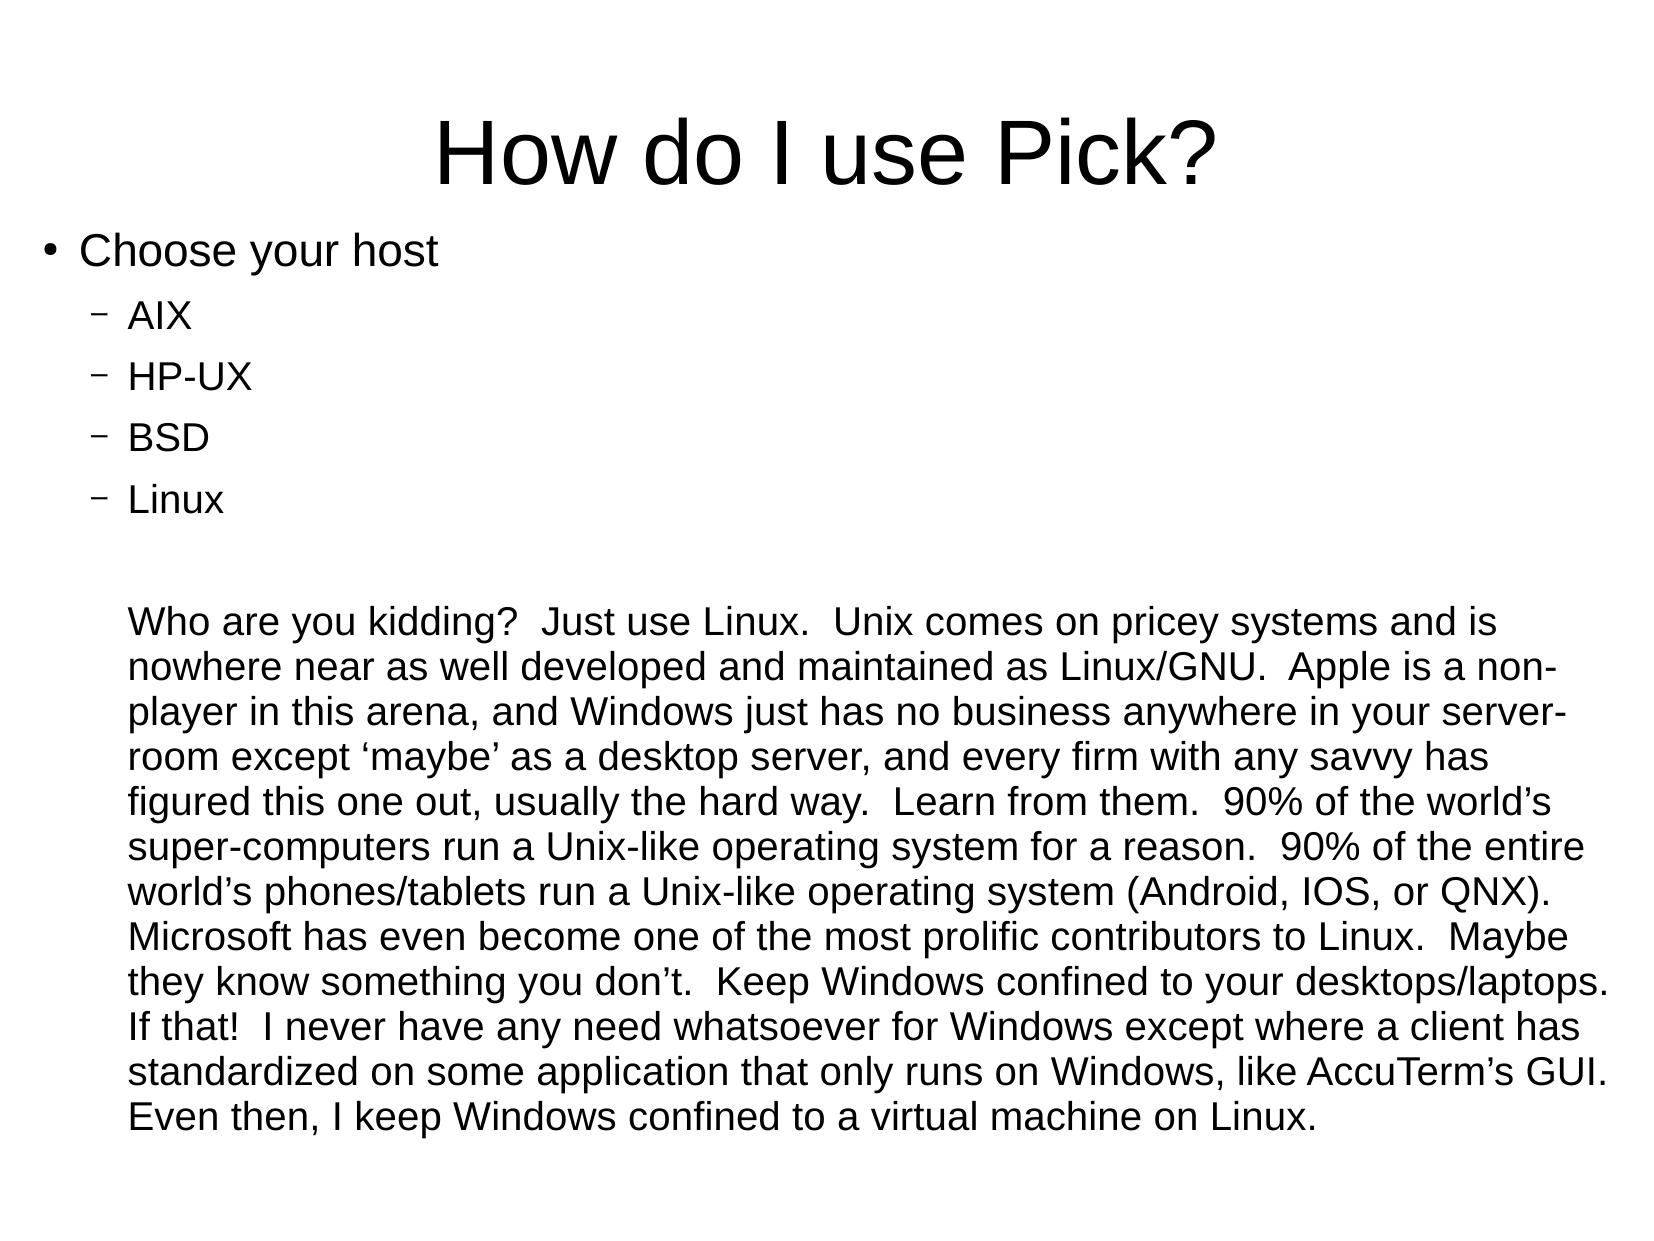

# How do I use Pick?
Choose your host
AIX
HP-UX
BSD
Linux
Who are you kidding? Just use Linux. Unix comes on pricey systems and is nowhere near as well developed and maintained as Linux/GNU. Apple is a non-player in this arena, and Windows just has no business anywhere in your server-room except ‘maybe’ as a desktop server, and every firm with any savvy has figured this one out, usually the hard way. Learn from them. 90% of the world’s super-computers run a Unix-like operating system for a reason. 90% of the entire world’s phones/tablets run a Unix-like operating system (Android, IOS, or QNX). Microsoft has even become one of the most prolific contributors to Linux. Maybe they know something you don’t. Keep Windows confined to your desktops/laptops. If that! I never have any need whatsoever for Windows except where a client has standardized on some application that only runs on Windows, like AccuTerm’s GUI. Even then, I keep Windows confined to a virtual machine on Linux.